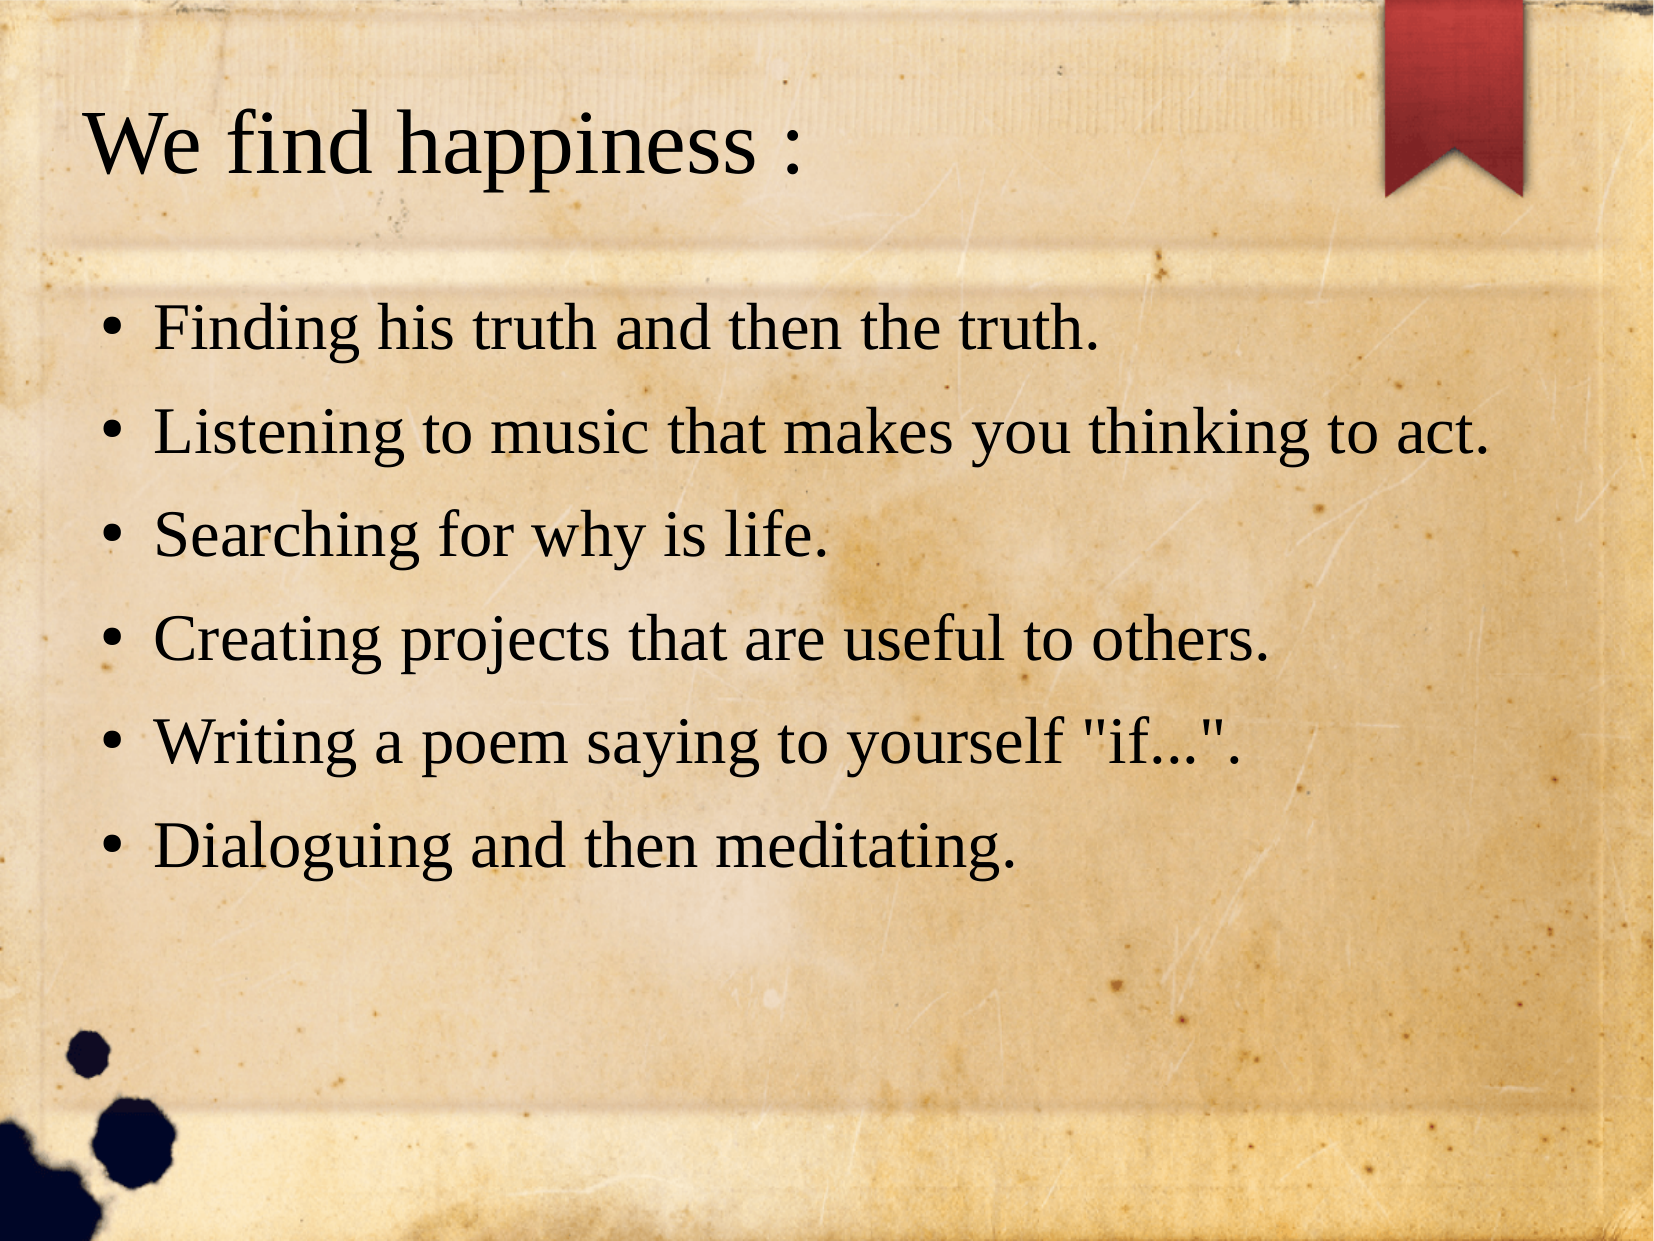

# We find happiness :
Finding his truth and then the truth.
Listening to music that makes you thinking to act.
Searching for why is life.
Creating projects that are useful to others.
Writing a poem saying to yourself "if...".
Dialoguing and then meditating.